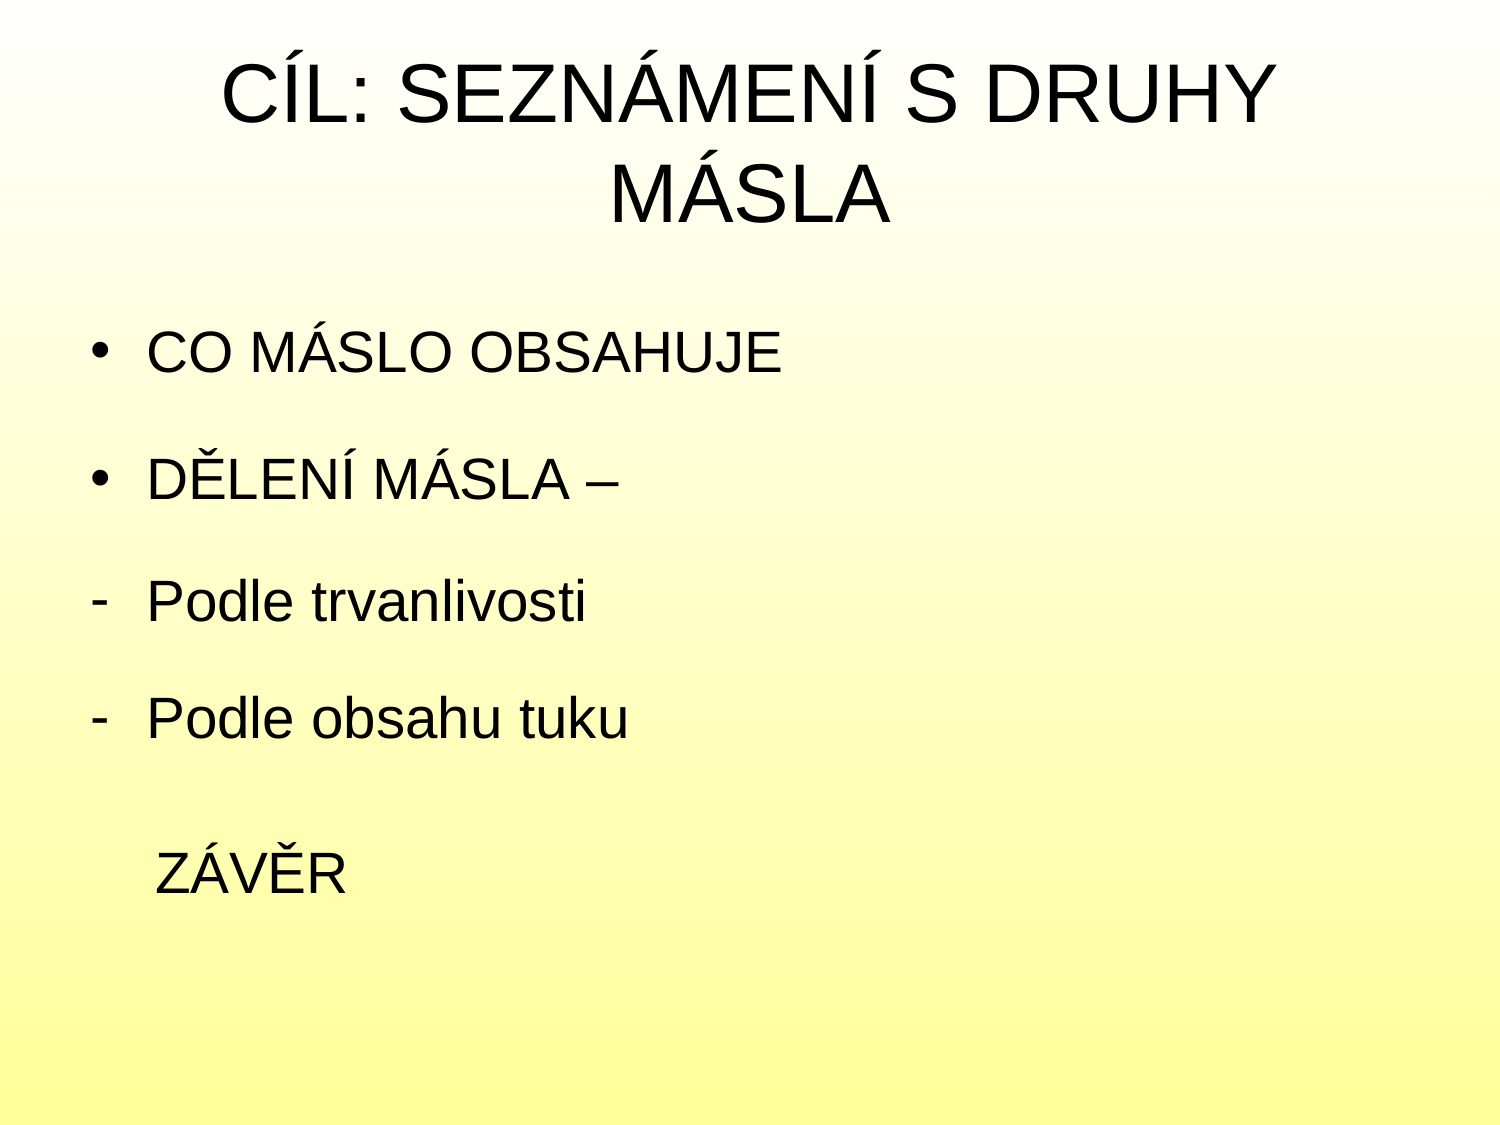

# CÍL: SEZNÁMENÍ S DRUHY MÁSLA
CO MÁSLO OBSAHUJE
DĚLENÍ MÁSLA –
Podle trvanlivosti
Podle obsahu tuku
 ZÁVĚR